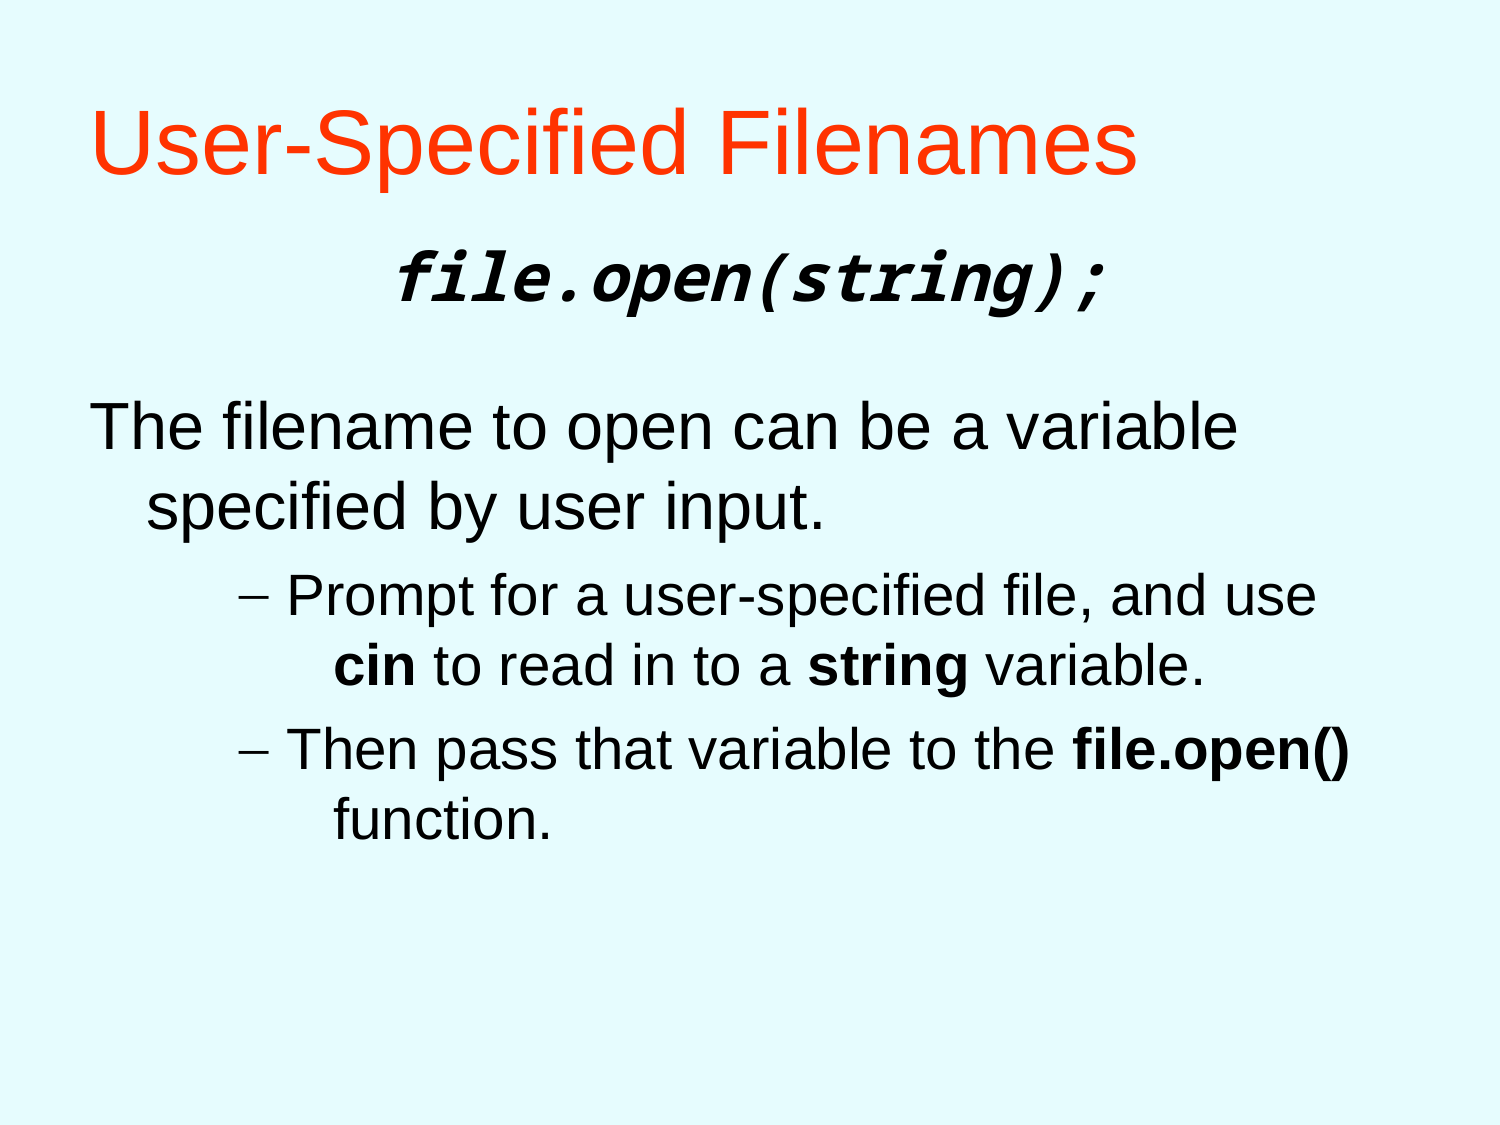

# User-Specified Filenames
file.open(string);
The filename to open can be a variable specified by user input.
Prompt for a user-specified file, and use cin to read in to a string variable.
Then pass that variable to the file.open() function.